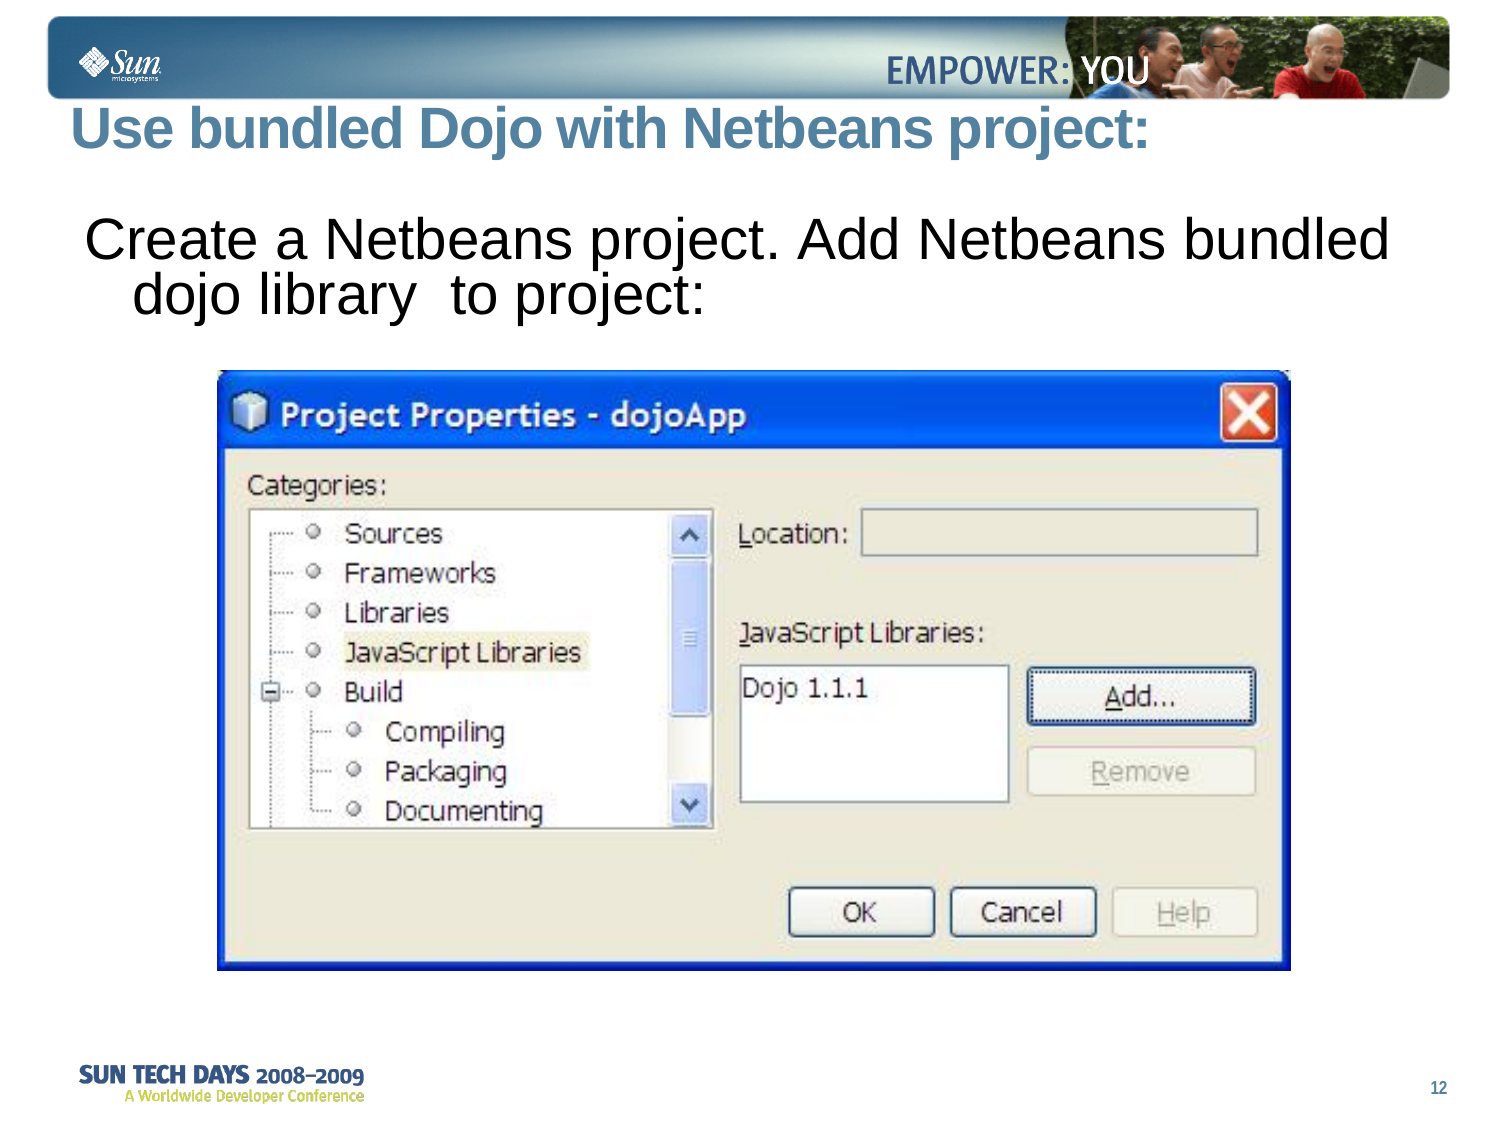

# Use bundled Dojo with Netbeans project:
Create a Netbeans project. Add Netbeans bundled dojo library to project: